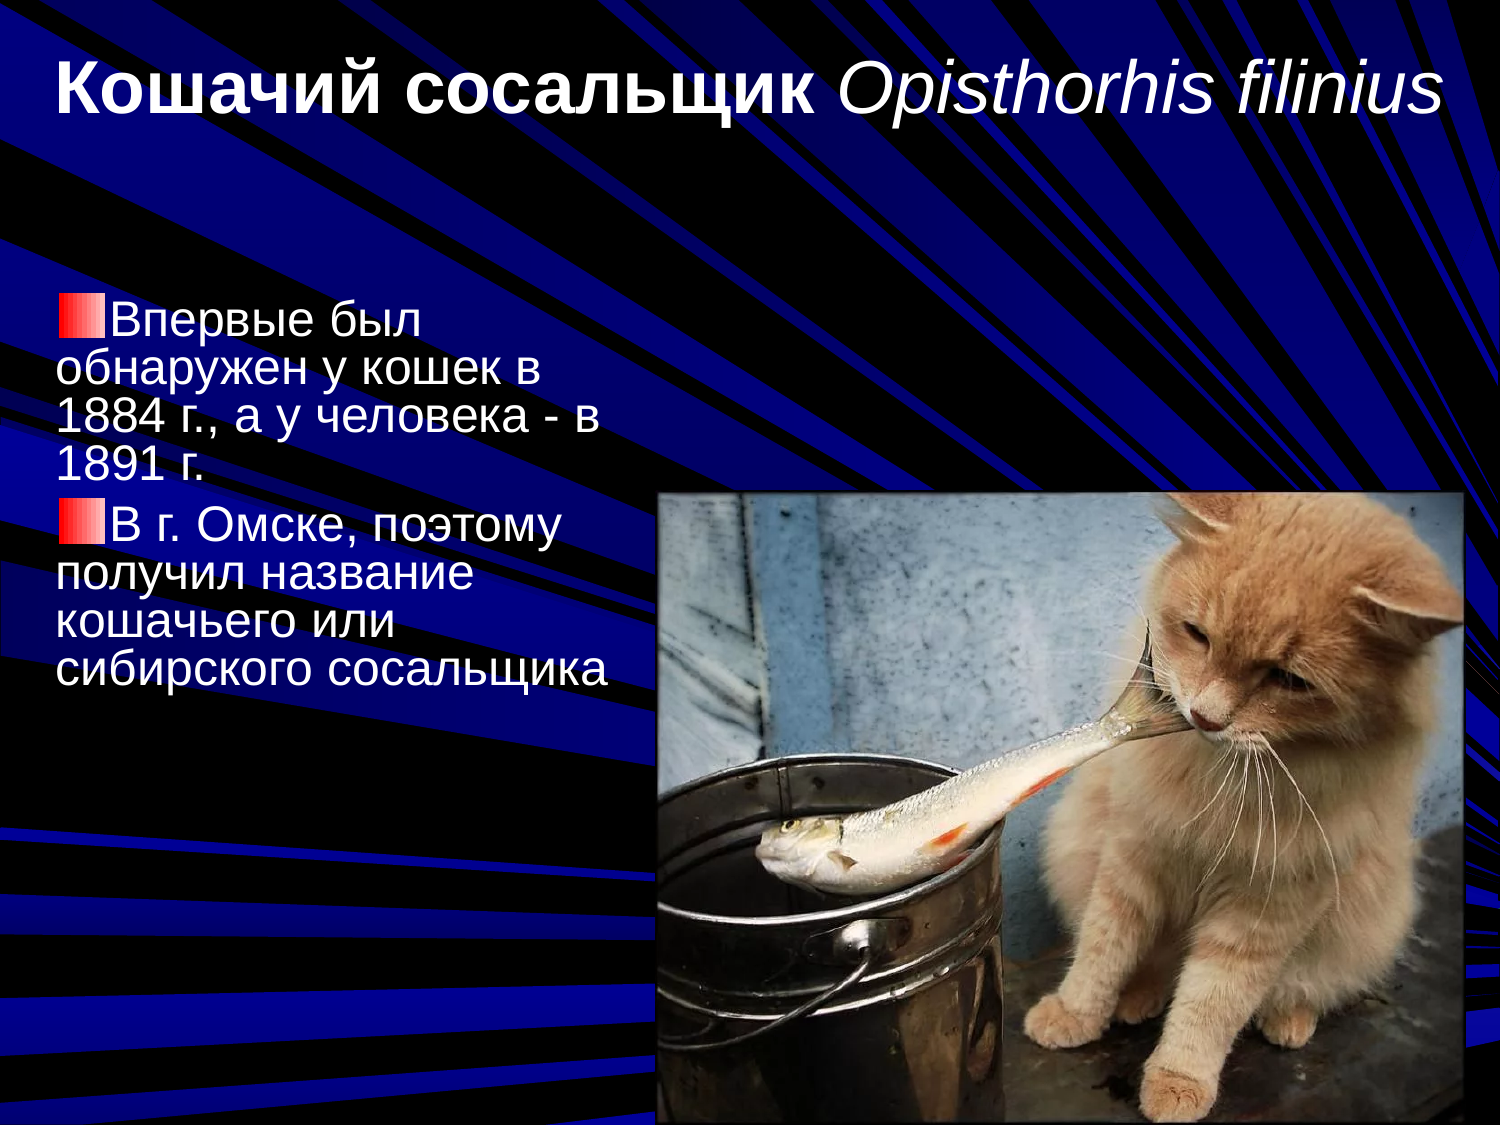

# Кошачий сосальщик Opisthorhis filinius
Впервые был обнаружен у кошек в 1884 г., а у человека - в 1891 г.
В г. Омске, поэтому получил название кошачьего или сибирского сосальщика